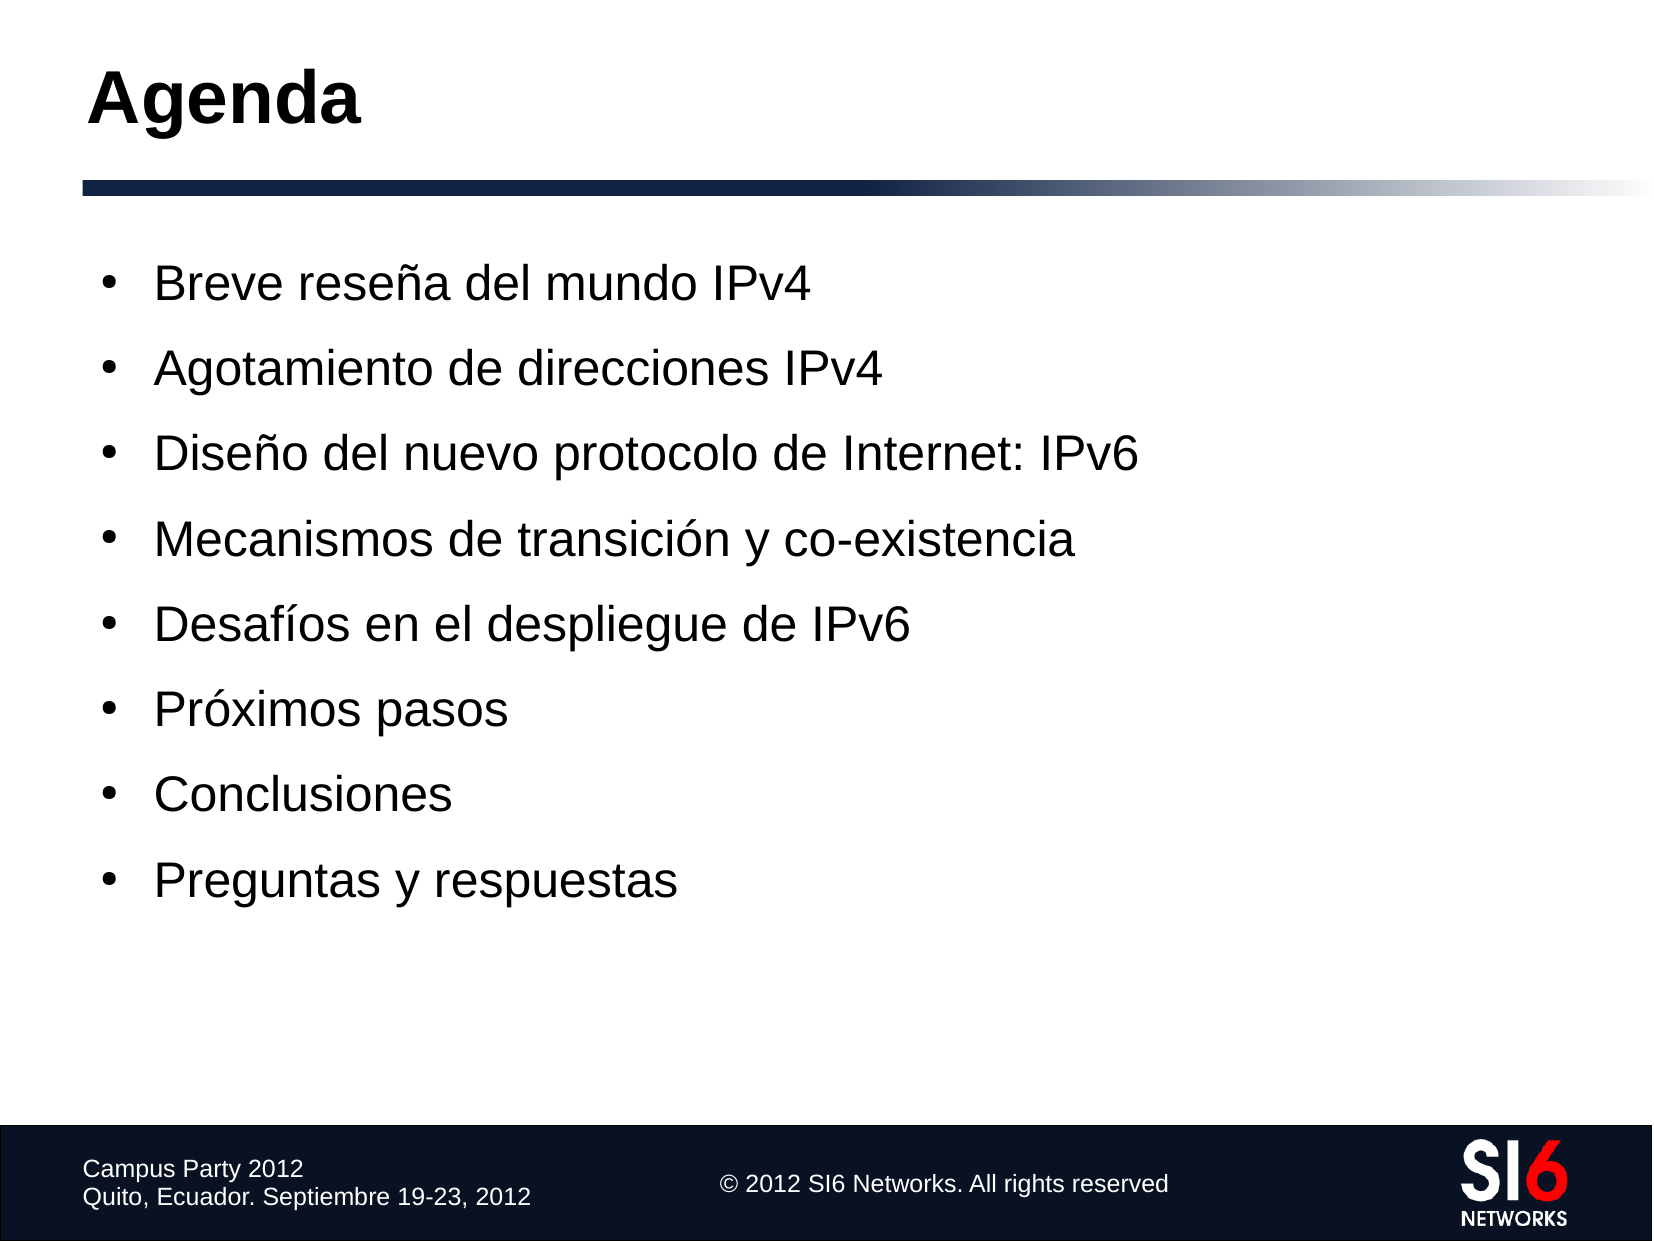

# Agenda
Breve reseña del mundo IPv4
Agotamiento de direcciones IPv4
Diseño del nuevo protocolo de Internet: IPv6
Mecanismos de transición y co-existencia
Desafíos en el despliegue de IPv6
Próximos pasos
Conclusiones
Preguntas y respuestas
Congreso de Seguridad en Computo 2011